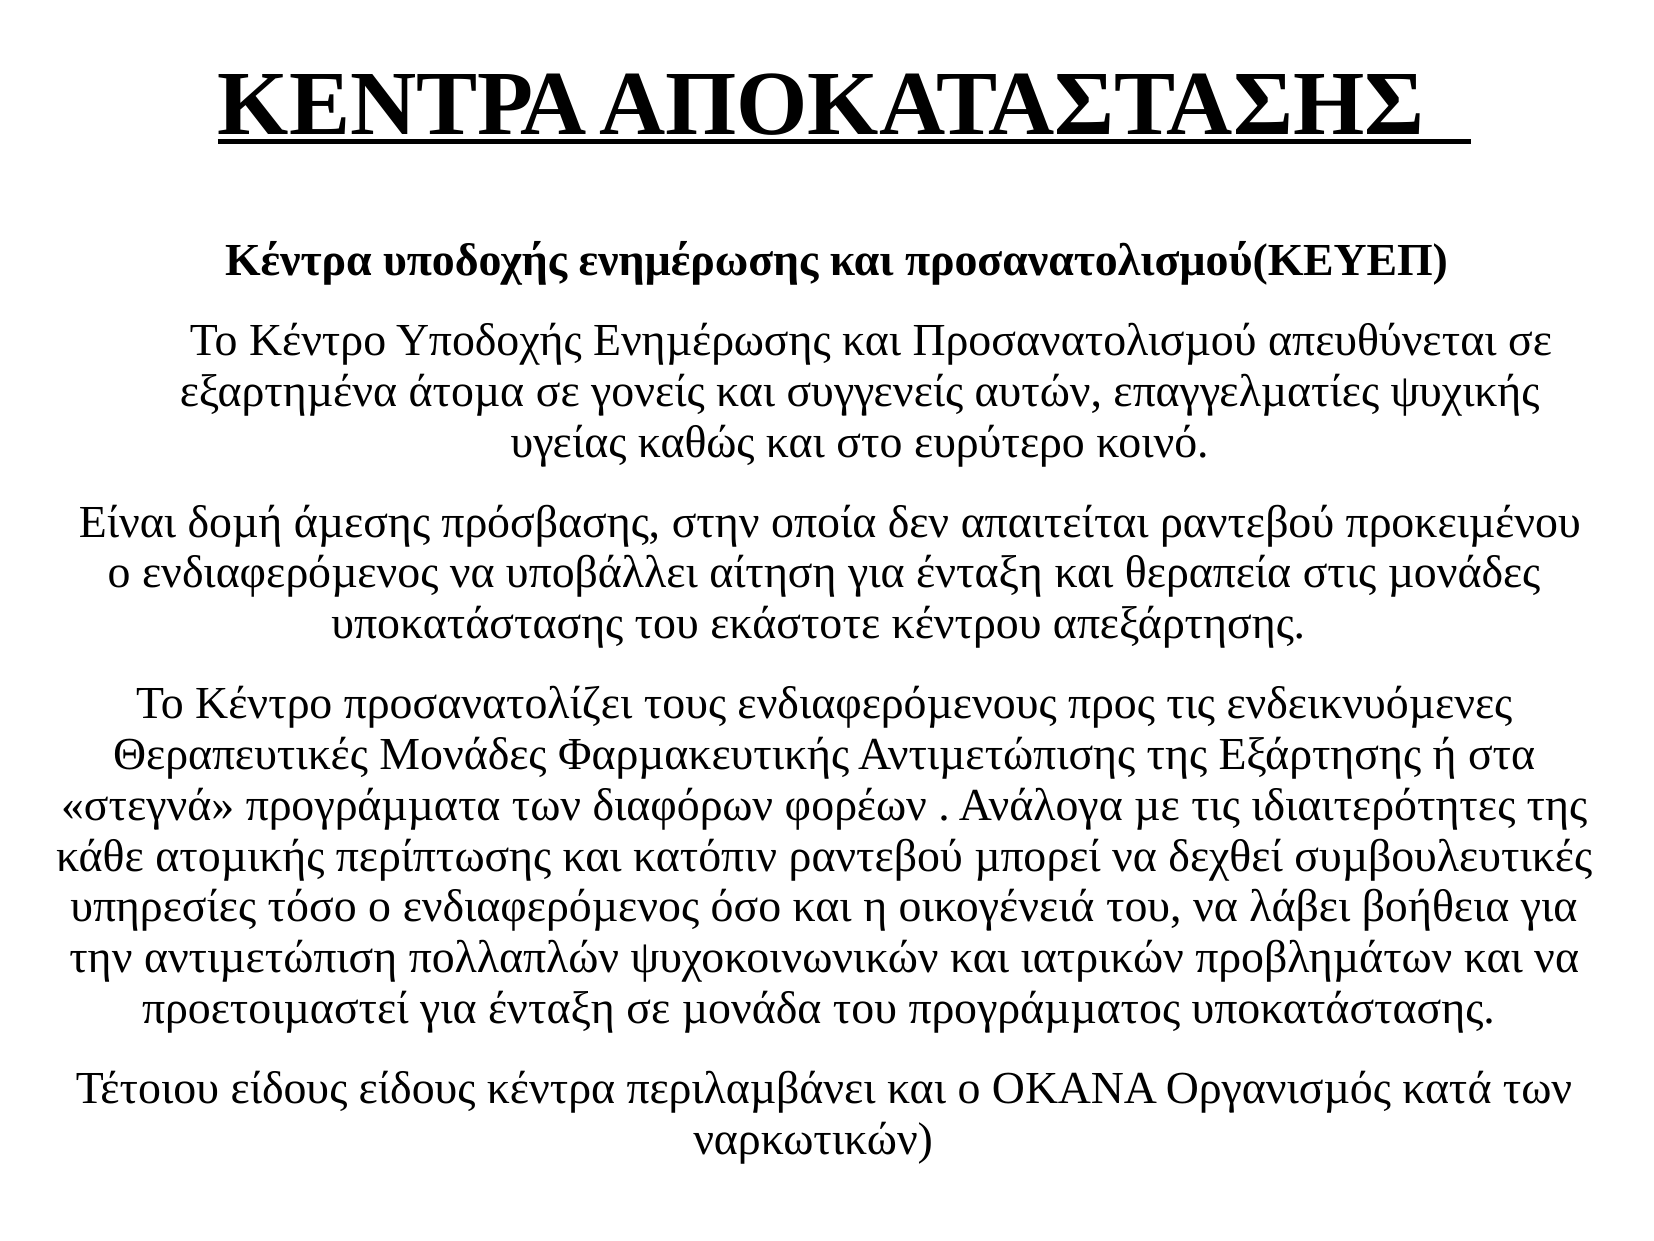

# ΚΕΝΤΡΑ ΑΠΟΚΑΤΑΣΤΑΣΗΣ
Κέντρα υποδοχής ενηµέρωσης και προσανατολισµού(ΚΕΥΕΠ)
 Το Κέντρο Υποδοχής Ενηµέρωσης και Προσανατολισµού απευθύνεται σε εξαρτηµένα άτοµα σε γονείς και συγγενείς αυτών, επαγγελµατίες ψυχικής υγείας καθώς και στο ευρύτερο κοινό.
 Είναι δοµή άµεσης πρόσβασης, στην οποία δεν απαιτείται ραντεβού προκειµένου ο ενδιαφερόµενος να υποβάλλει αίτηση για ένταξη και θεραπεία στις µονάδες υποκατάστασης του εκάστοτε κέντρου απεξάρτησης.
Το Κέντρο προσανατολίζει τους ενδιαφερόµενους προς τις ενδεικνυόµενες Θεραπευτικές Μονάδες Φαρµακευτικής Αντιµετώπισης της Εξάρτησης ή στα «στεγνά» προγράµµατα των διαφόρων φορέων . Ανάλογα µε τις ιδιαιτερότητες της κάθε ατοµικής περίπτωσης και κατόπιν ραντεβού µπορεί να δεχθεί συµβουλευτικές υπηρεσίες τόσο ο ενδιαφερόµενος όσο και η οικογένειά του, να λάβει βοήθεια για την αντιµετώπιση πολλαπλών ψυχοκοινωνικών και ιατρικών προβληµάτων και να προετοιµαστεί για ένταξη σε µονάδα του προγράµµατος υποκατάστασης.
Τέτοιου είδους είδους κέντρα περιλαµβάνει και ο ΟΚΑΝΑ Οργανισµός κατά των ναρκωτικών)